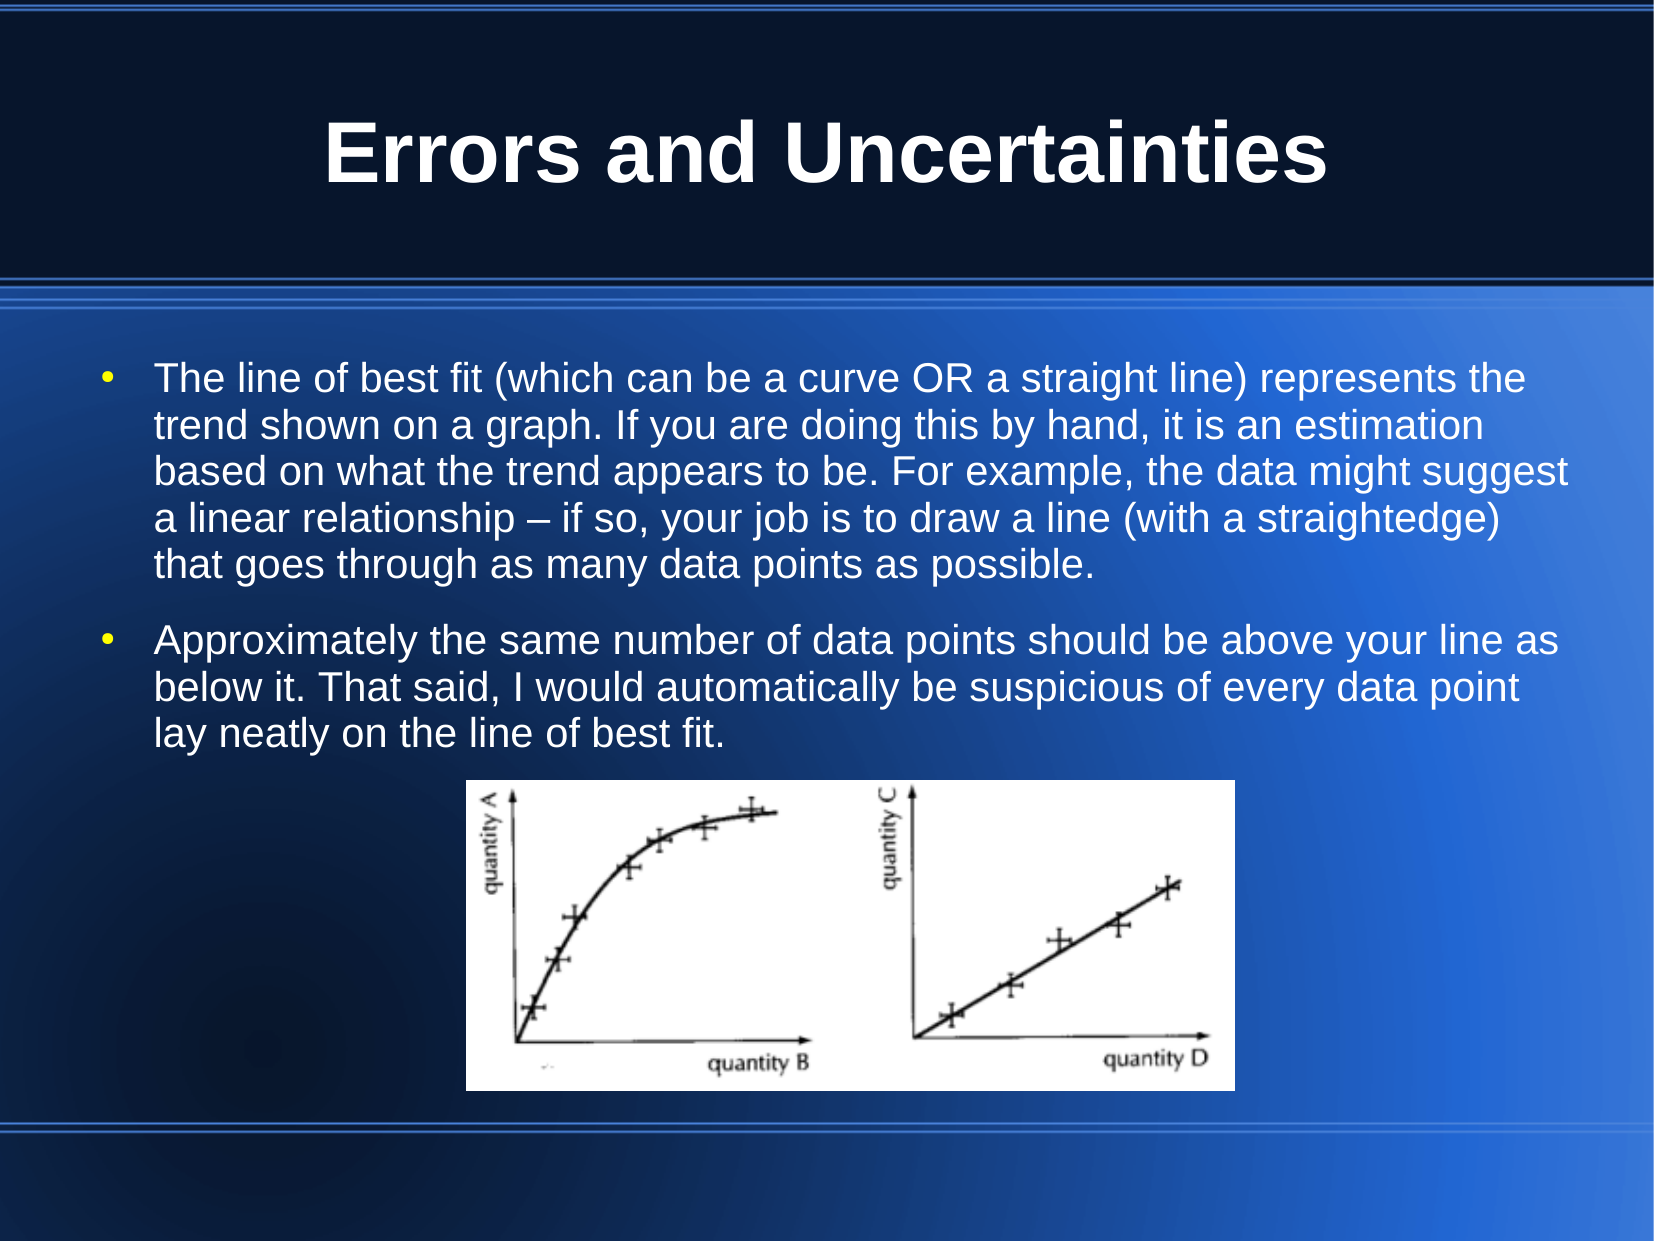

# Errors and Uncertainties
The line of best fit (which can be a curve OR a straight line) represents the trend shown on a graph. If you are doing this by hand, it is an estimation based on what the trend appears to be. For example, the data might suggest a linear relationship – if so, your job is to draw a line (with a straightedge) that goes through as many data points as possible.
Approximately the same number of data points should be above your line as below it. That said, I would automatically be suspicious of every data point lay neatly on the line of best fit.